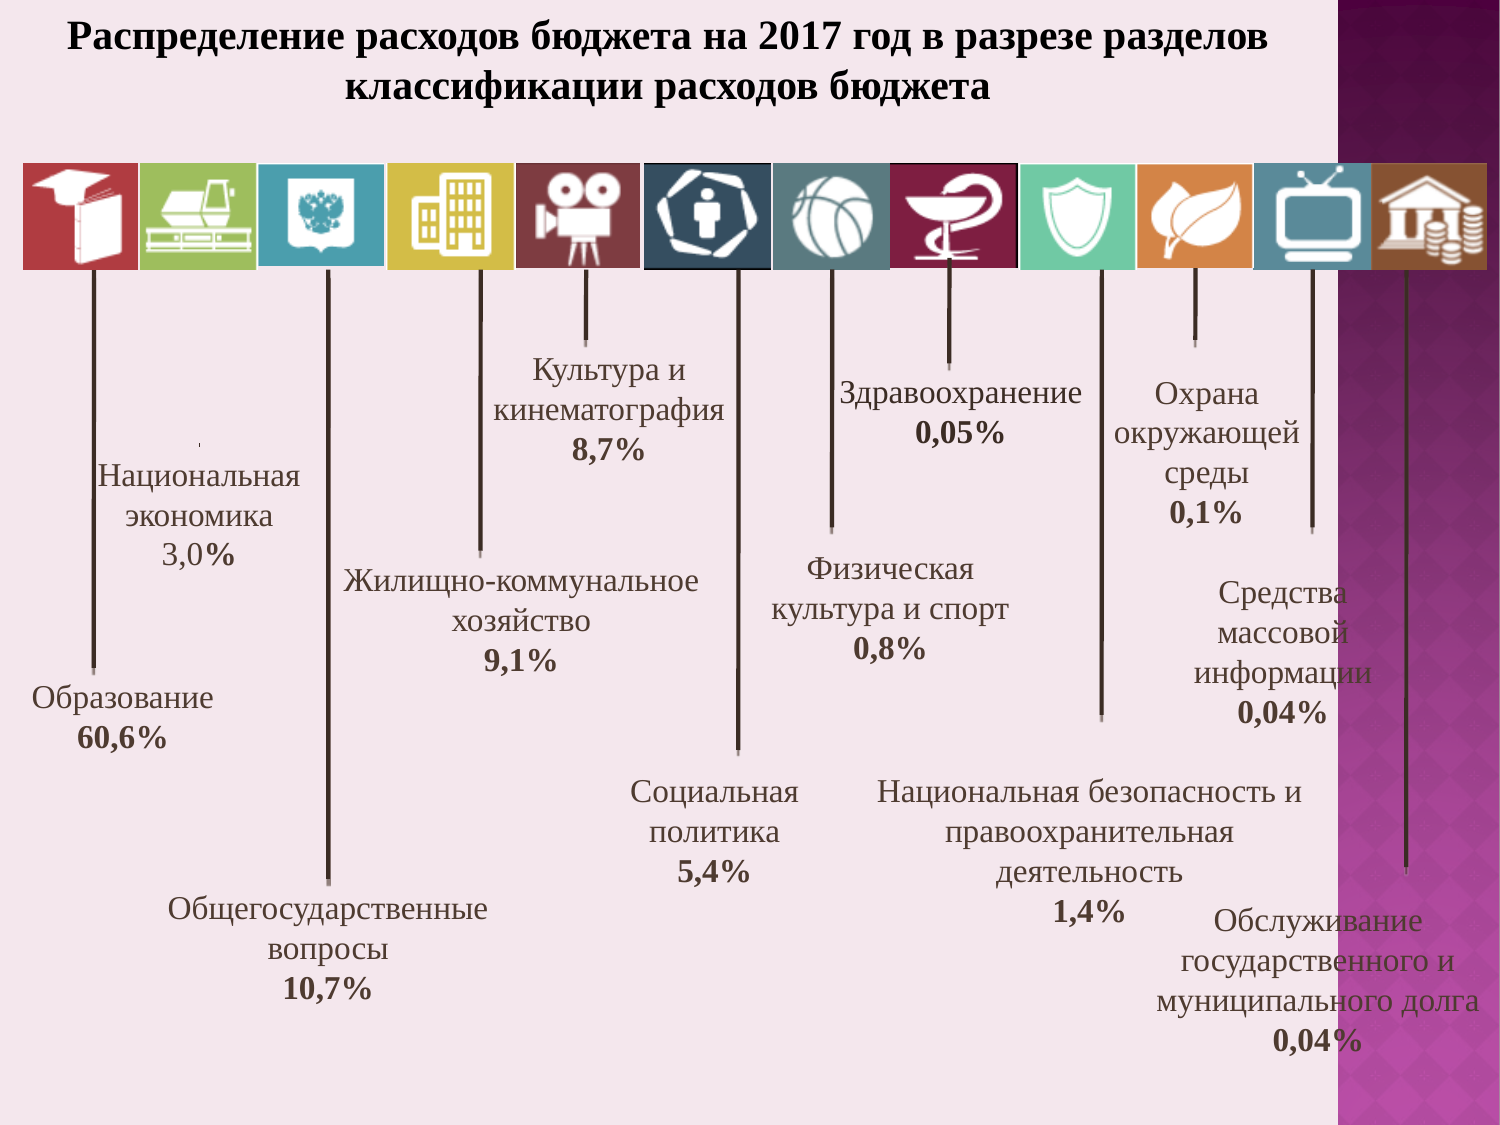

Распределение расходов бюджета на 2017 год в разрезе разделов классификации расходов бюджета
Культура и кинематография
8,7%
Здравоохранение
0,05%
Охрана окружающей среды
0,1%
Национальная экономика
3,0%
Физическая культура и спорт
0,8%
Жилищно-коммунальное хозяйство
9,1%
Средства массовой информации
0,04%
Образование 60,6%
Социальная политика
5,4%
Национальная безопасность и правоохранительная деятельность
1,4%
Общегосударственные вопросы
10,7%
Обслуживание государственного и муниципального долга
0,04%